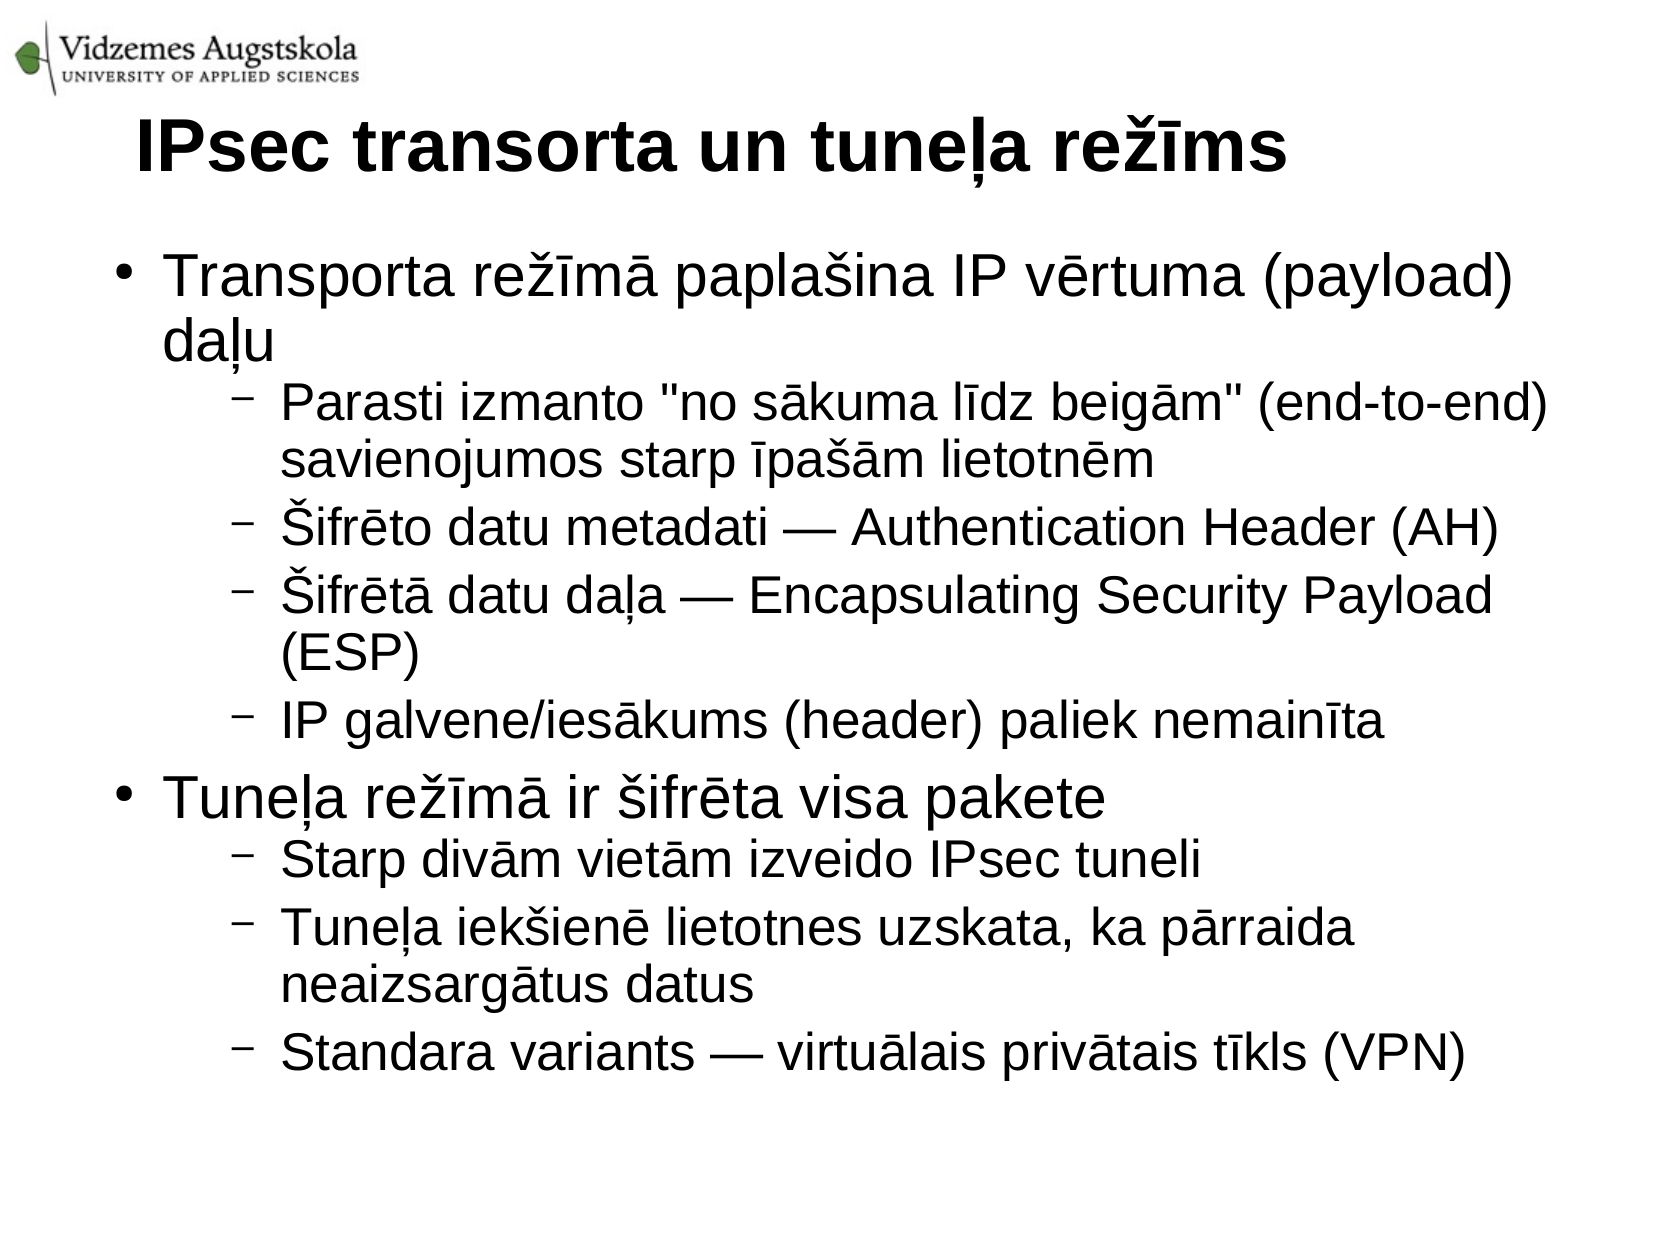

# IPsec transorta un tuneļa režīms
Transporta režīmā paplašina IP vērtuma (payload) daļu
Parasti izmanto "no sākuma līdz beigām" (end-to-end) savienojumos starp īpašām lietotnēm
Šifrēto datu metadati — Authentication Header (AH)
Šifrētā datu daļa — Encapsulating Security Payload (ESP)
IP galvene/iesākums (header) paliek nemainīta
Tuneļa režīmā ir šifrēta visa pakete
Starp divām vietām izveido IPsec tuneli
Tuneļa iekšienē lietotnes uzskata, ka pārraida neaizsargātus datus
Standara variants — virtuālais privātais tīkls (VPN)